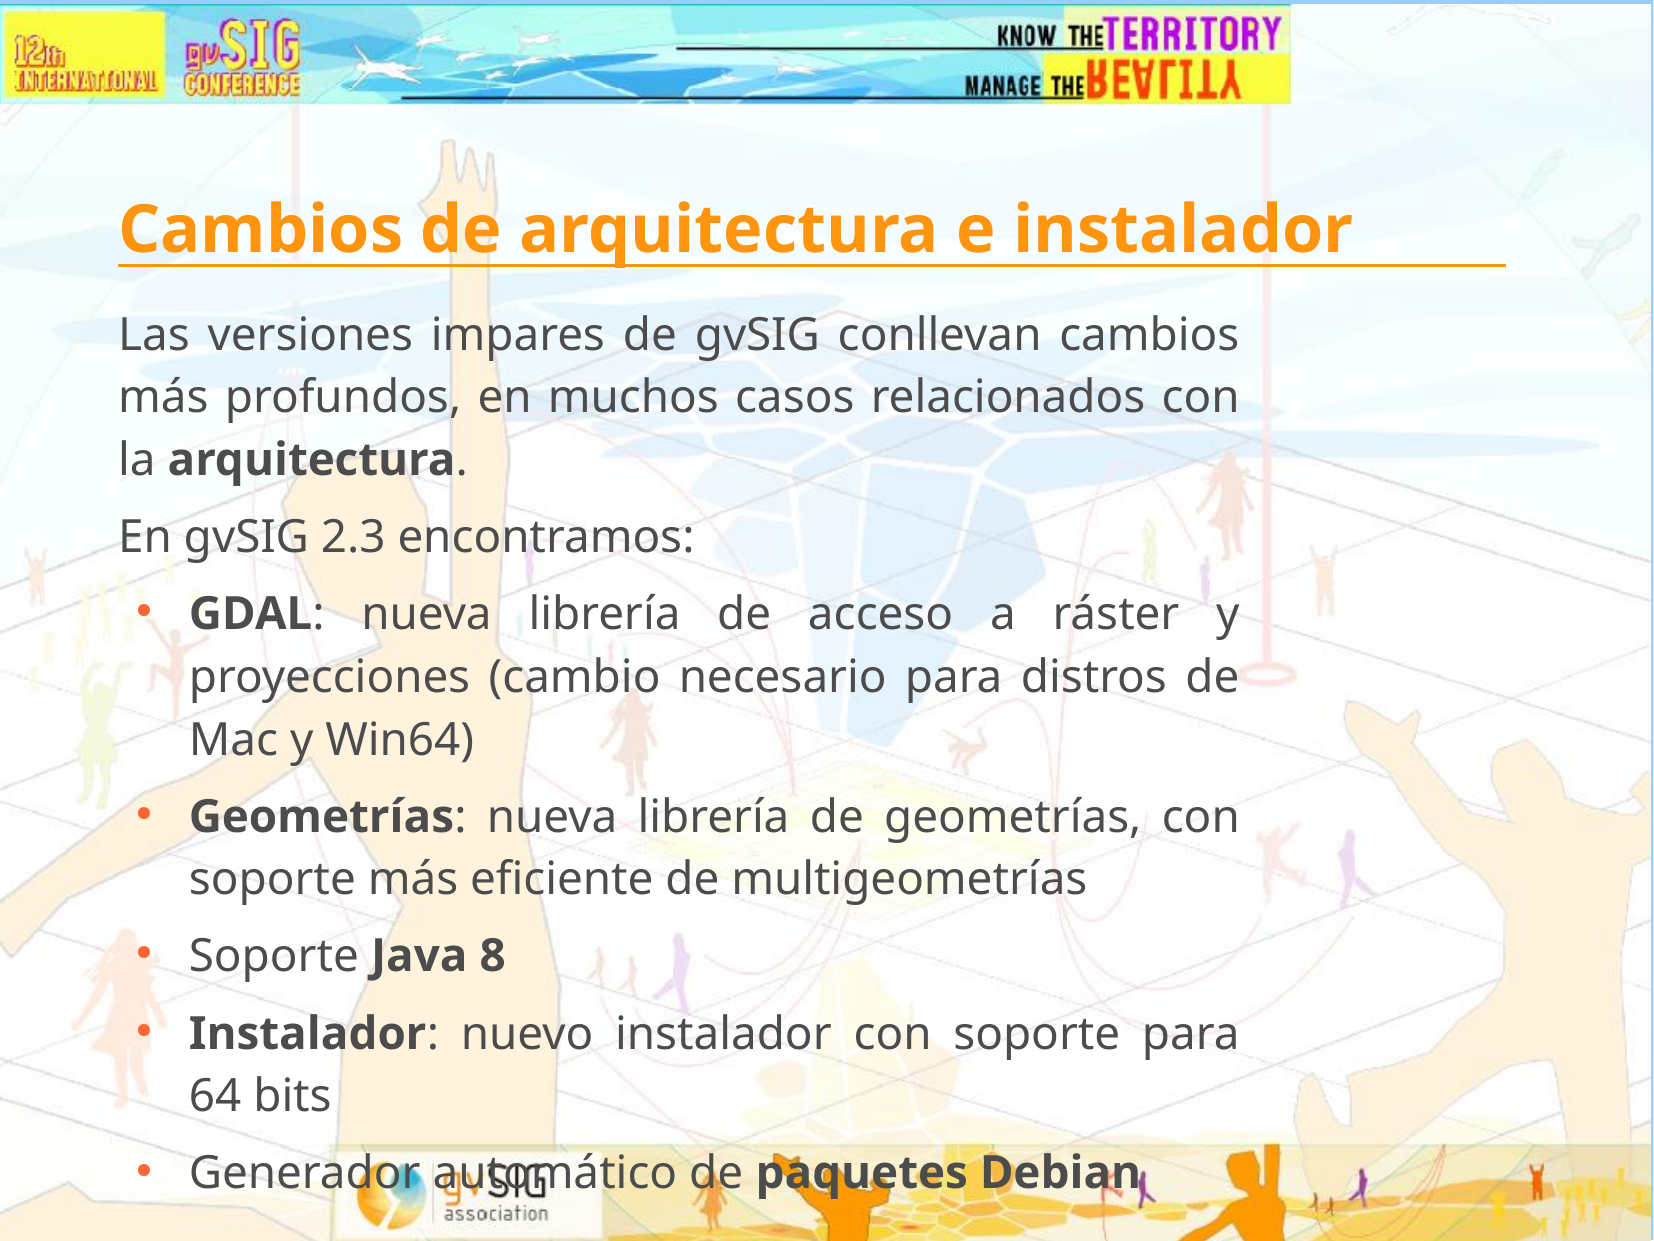

# Cambios de arquitectura e instalador
Las versiones impares de gvSIG conllevan cambios más profundos, en muchos casos relacionados con la arquitectura.
En gvSIG 2.3 encontramos:
GDAL: nueva librería de acceso a ráster y proyecciones (cambio necesario para distros de Mac y Win64)
Geometrías: nueva librería de geometrías, con soporte más eficiente de multigeometrías
Soporte Java 8
Instalador: nuevo instalador con soporte para 64 bits
Generador automático de paquetes Debian